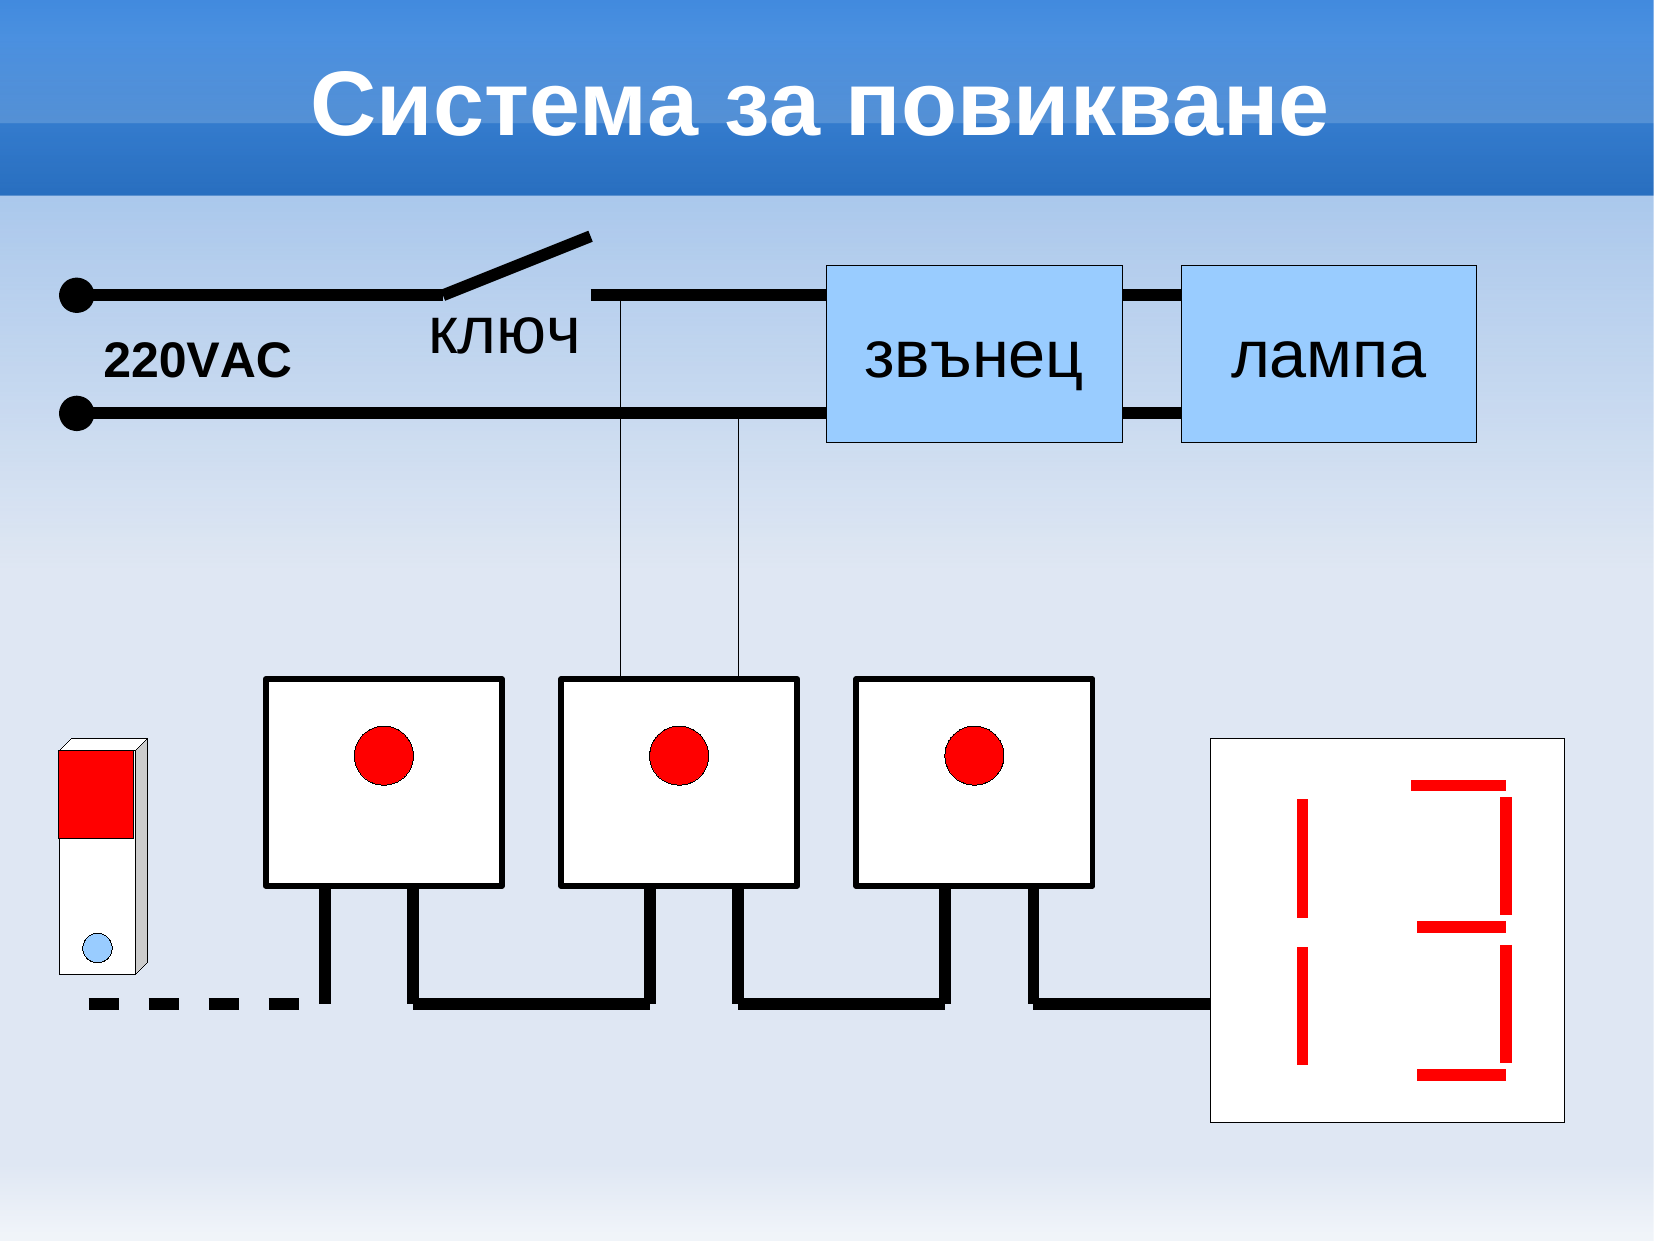

# Система за повикване
звънец
лампа
ключ
220VAC